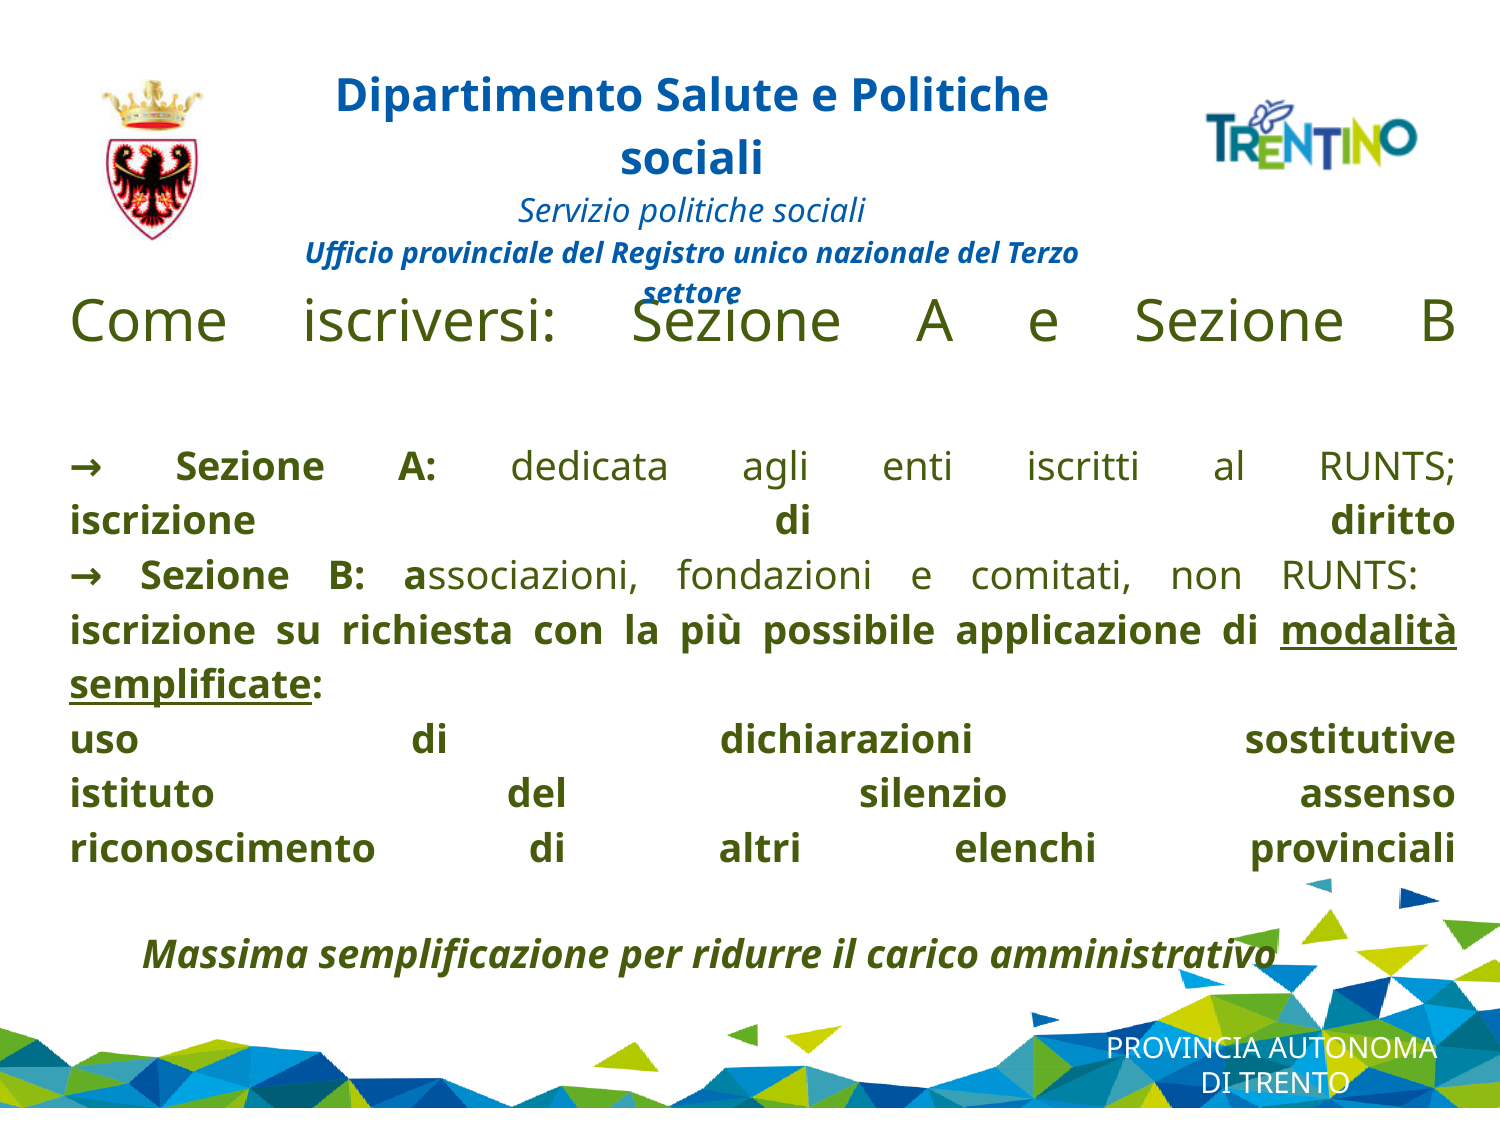

Dipartimento Salute e Politiche sociali
Servizio politiche sociali
Ufficio provinciale del Registro unico nazionale del Terzo settore
# Come iscriversi: Sezione A e Sezione B → Sezione A: dedicata agli enti iscritti al RUNTS; iscrizione di diritto → Sezione B: associazioni, fondazioni e comitati, non RUNTS: iscrizione su richiesta con la più possibile applicazione di modalità semplificate: uso di dichiarazioni sostitutive istituto del silenzio assenso riconoscimento di altri elenchi provinciali
Massima semplificazione per ridurre il carico amministrativo
PROVINCIA AUTONOMA
DI TRENTO